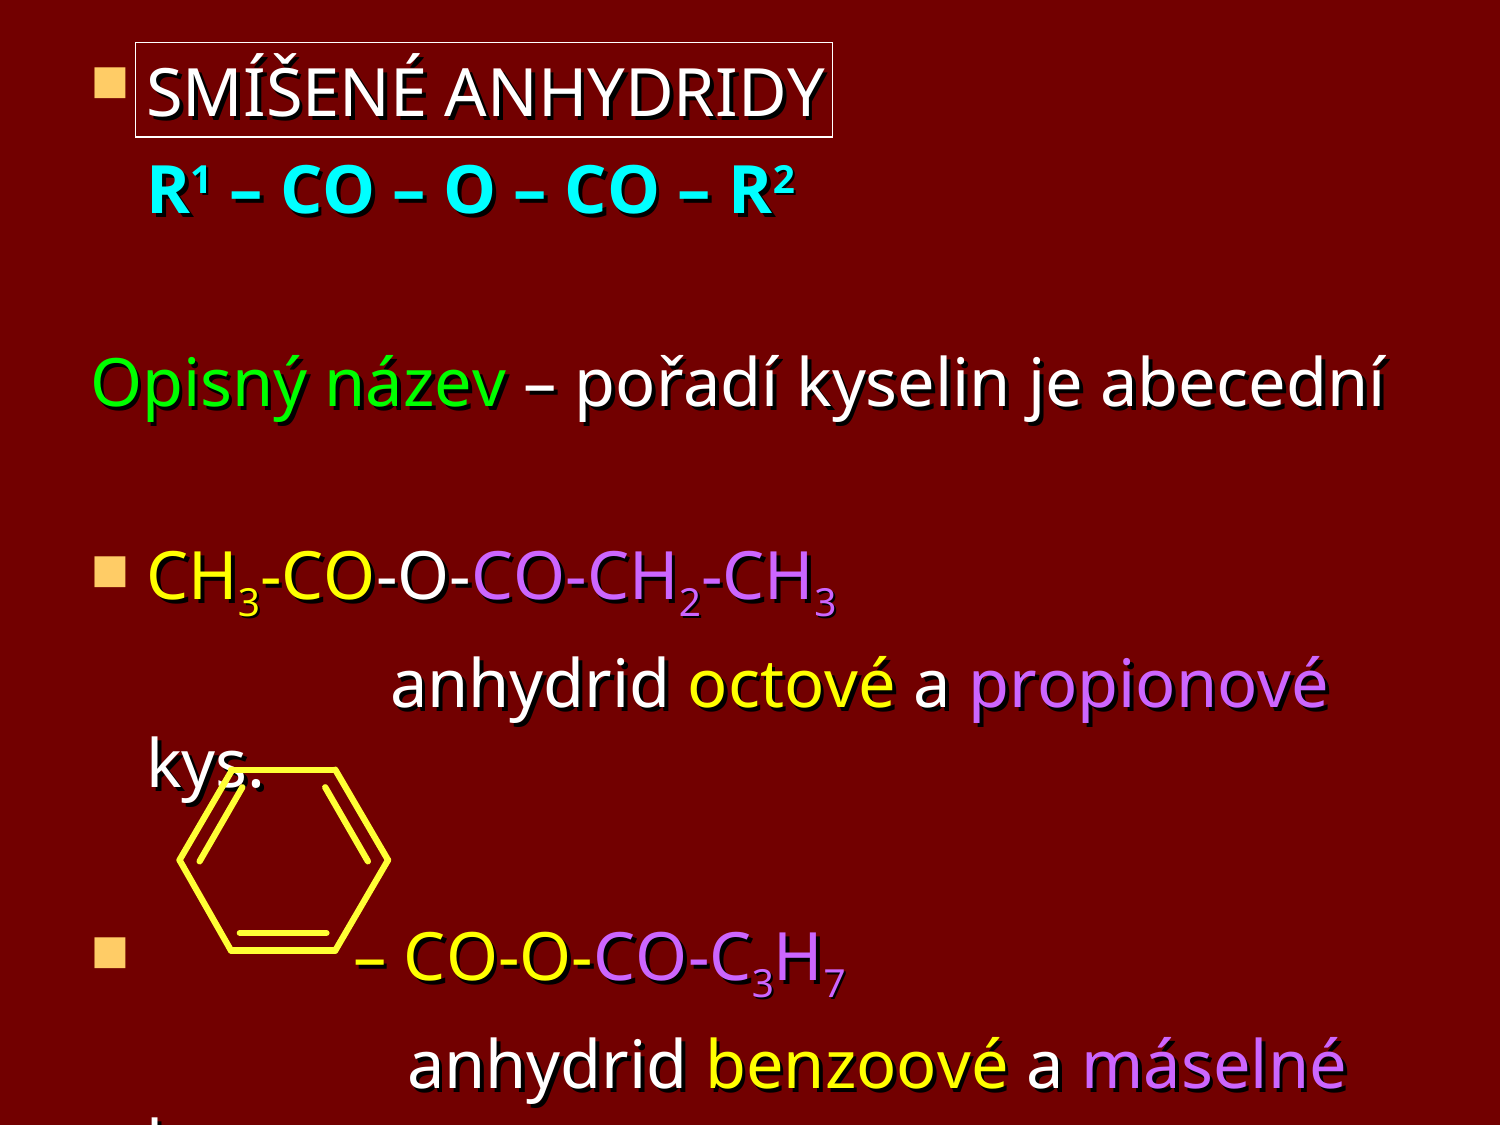

#
SMÍŠENÉ ANHYDRIDY
	R1 – CO – O – CO – R2
Opisný název – pořadí kyselin je abecední
CH3-CO-O-CO-CH2-CH3
			anhydrid octové a propionové kys.
 – CO-O-CO-C3H7
			 anhydrid benzoové a máselné kys.